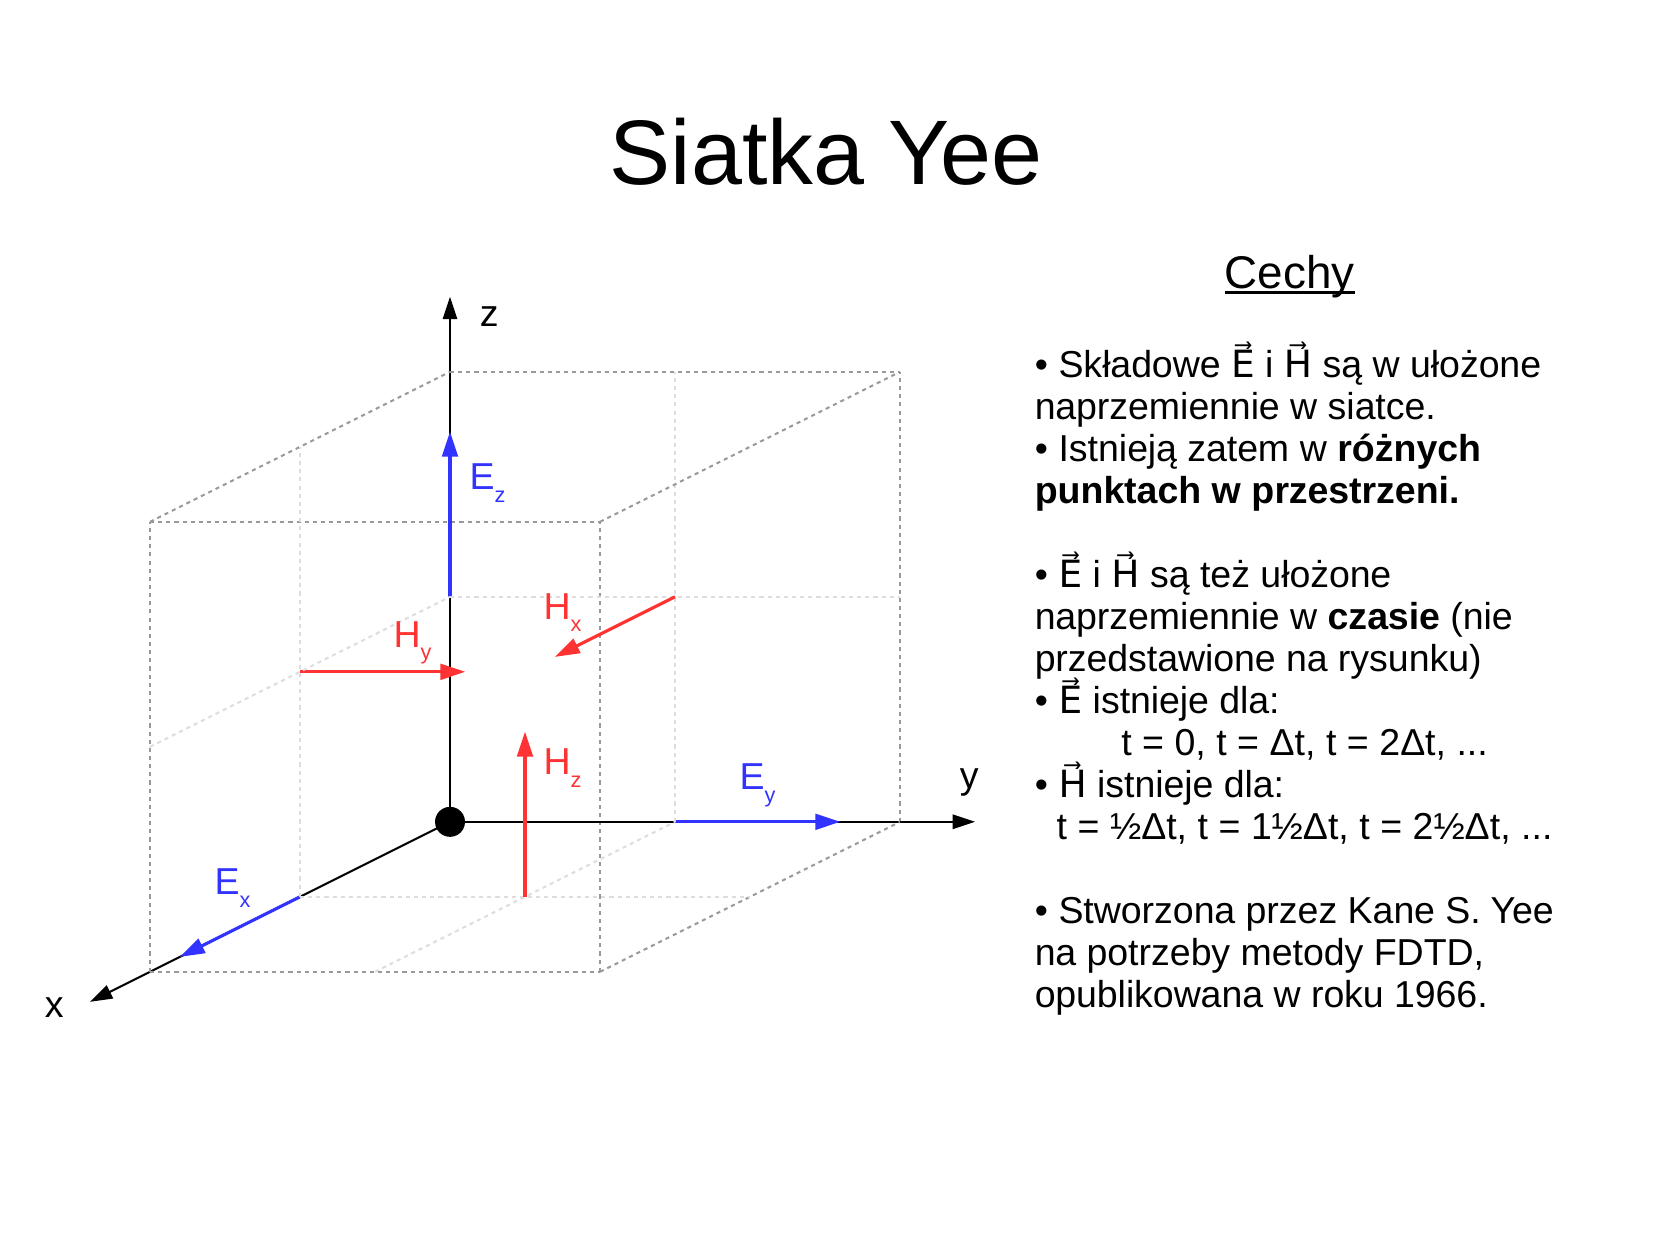

# Siatka Yee
Cechy
z
• Składowe E⃗ i H⃗ są w ułożone naprzemiennie w siatce.
• Istnieją zatem w różnych punktach w przestrzeni.
• E⃗ i H⃗ są też ułożone naprzemiennie w czasie (nie przedstawione na rysunku)
• E⃗ istnieje dla:
t = 0, t = Δt, t = 2Δt, ...
• H⃗ istnieje dla:
t = ½Δt, t = 1½Δt, t = 2½Δt, ...
• Stworzona przez Kane S. Yee na potrzeby metody FDTD, opublikowana w roku 1966.
Ez
Hx
Hy
Hz
y
Ey
Ex
x